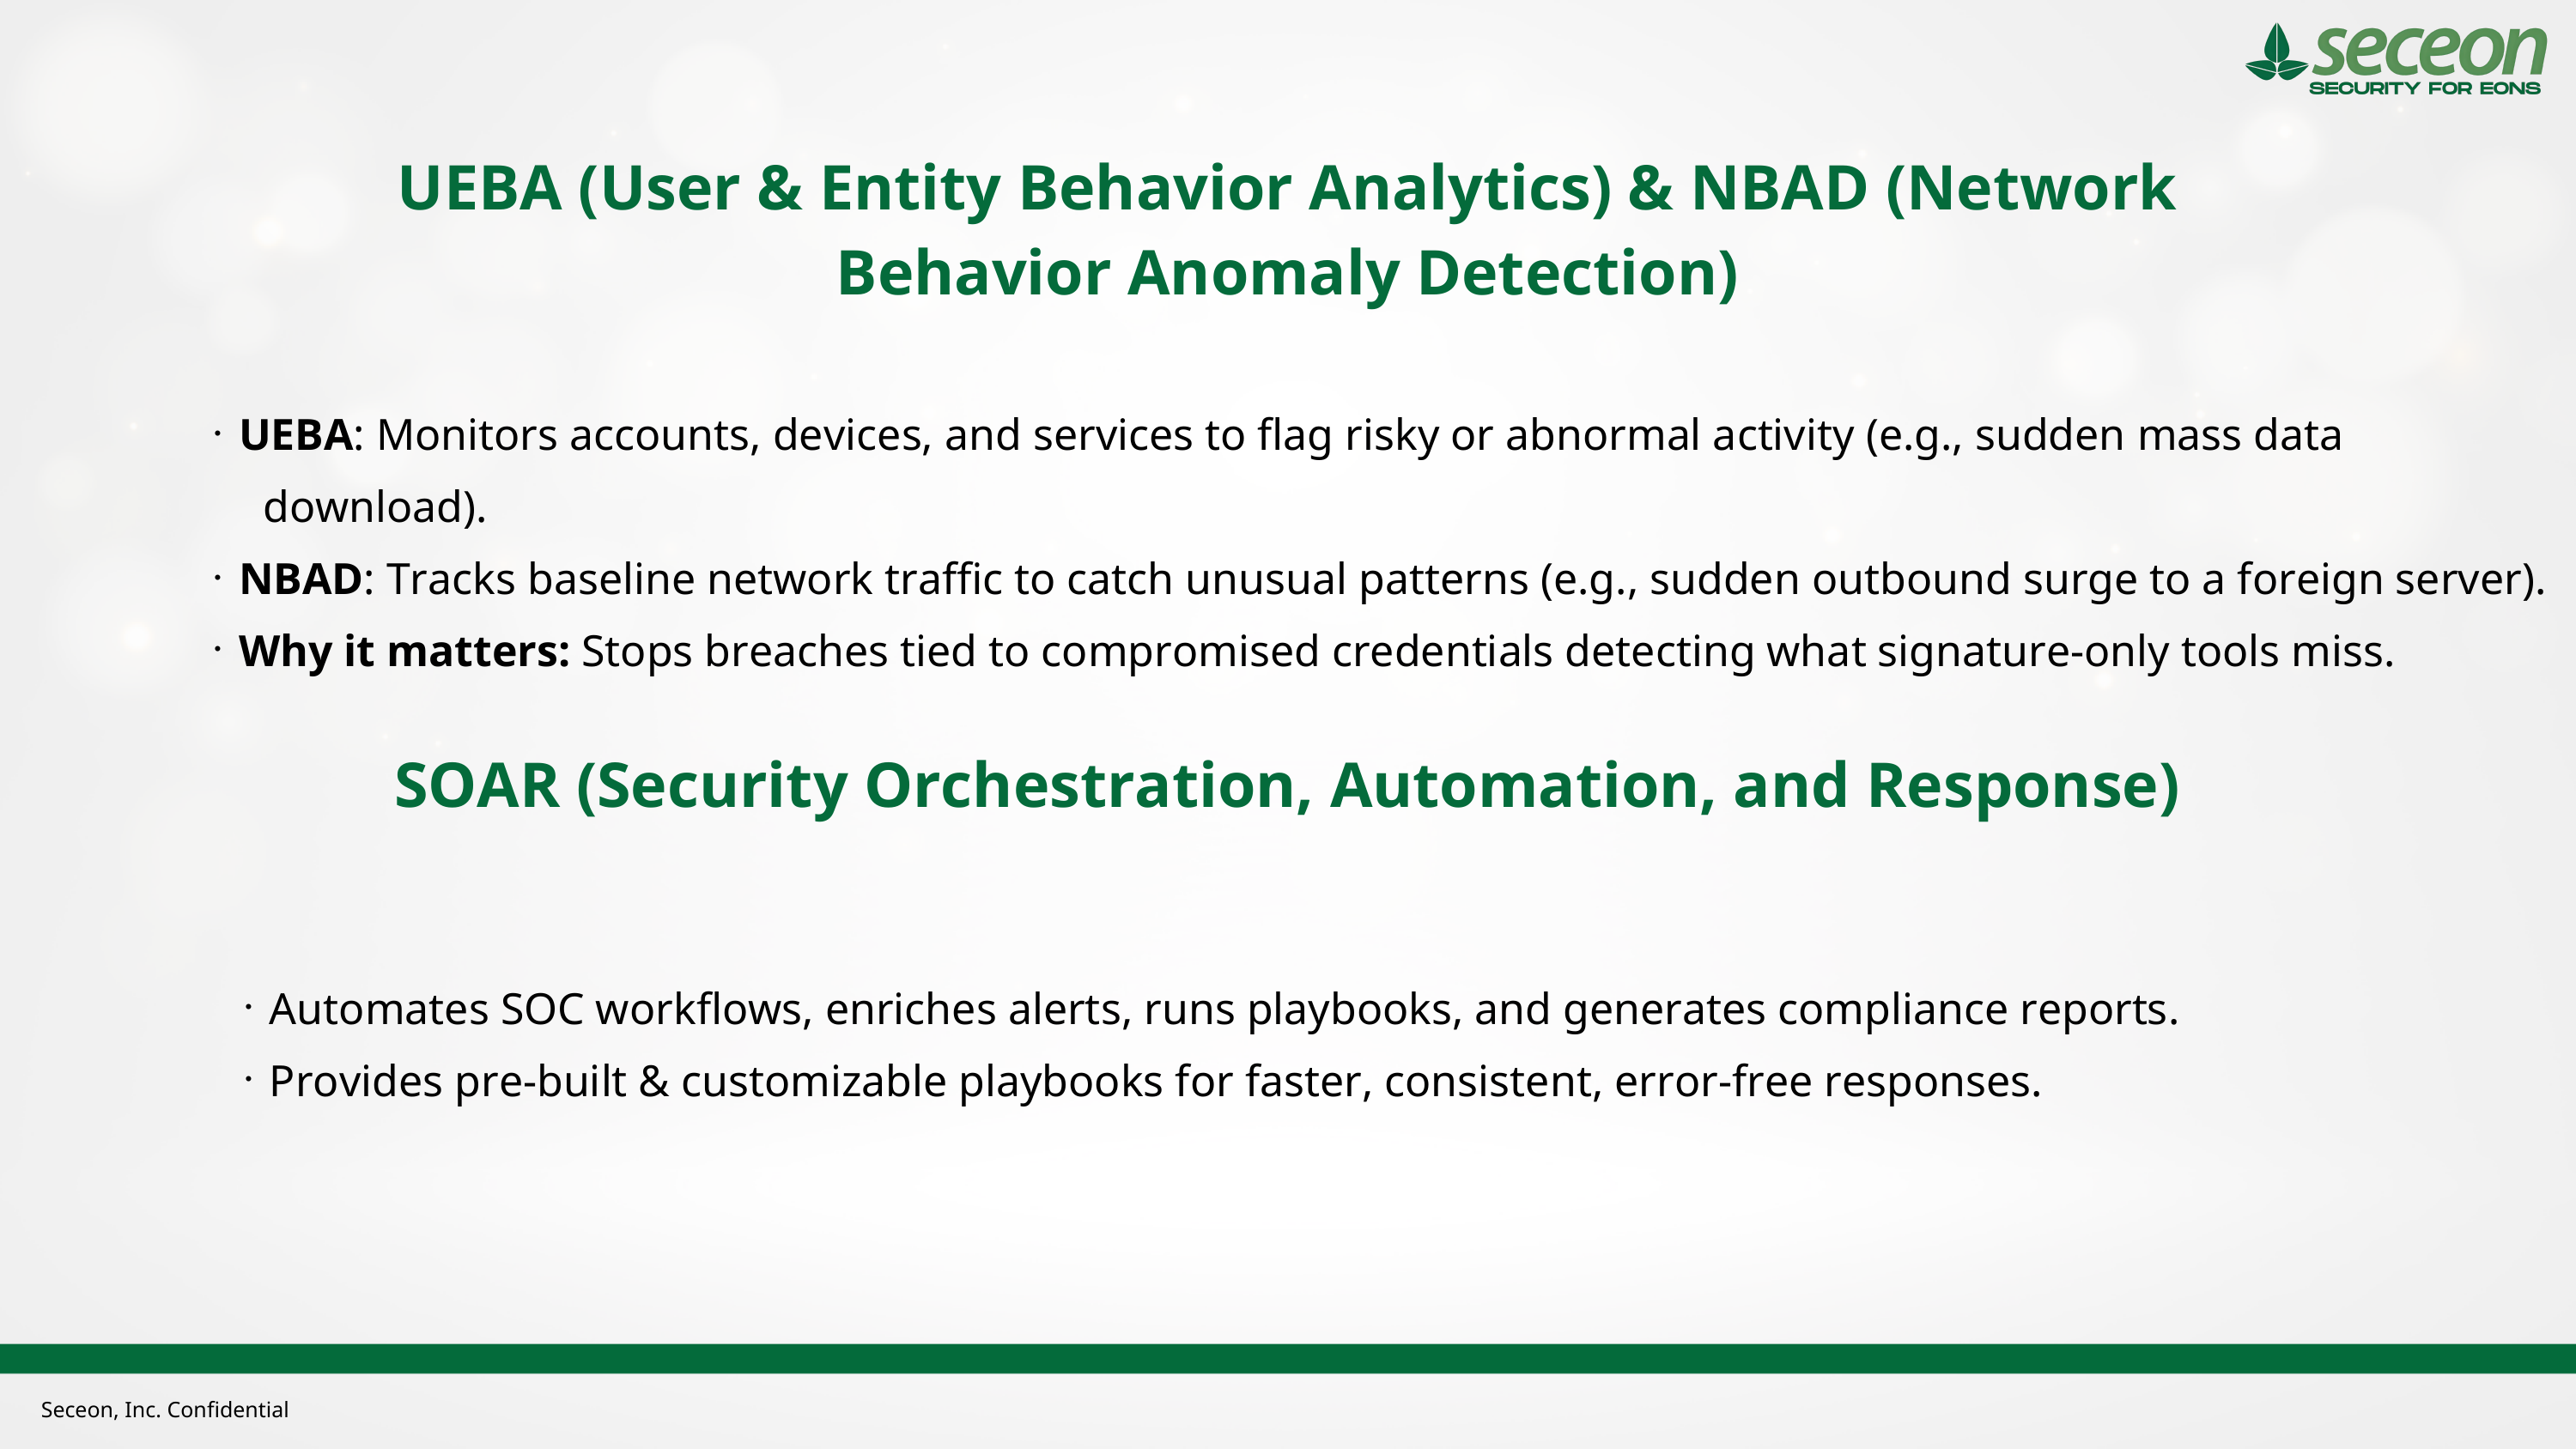

UEBA (User & Entity Behavior Analytics) & NBAD (Network Behavior Anomaly Detection)
UEBA: Monitors accounts, devices, and services to flag risky or abnormal activity (e.g., sudden mass data download).
NBAD: Tracks baseline network traffic to catch unusual patterns (e.g., sudden outbound surge to a foreign server).
Why it matters: Stops breaches tied to compromised credentials detecting what signature-only tools miss.
SOAR (Security Orchestration, Automation, and Response)​
Automates SOC workflows, enriches alerts, runs playbooks, and generates compliance reports.
Provides pre-built & customizable playbooks for faster, consistent, error-free responses.